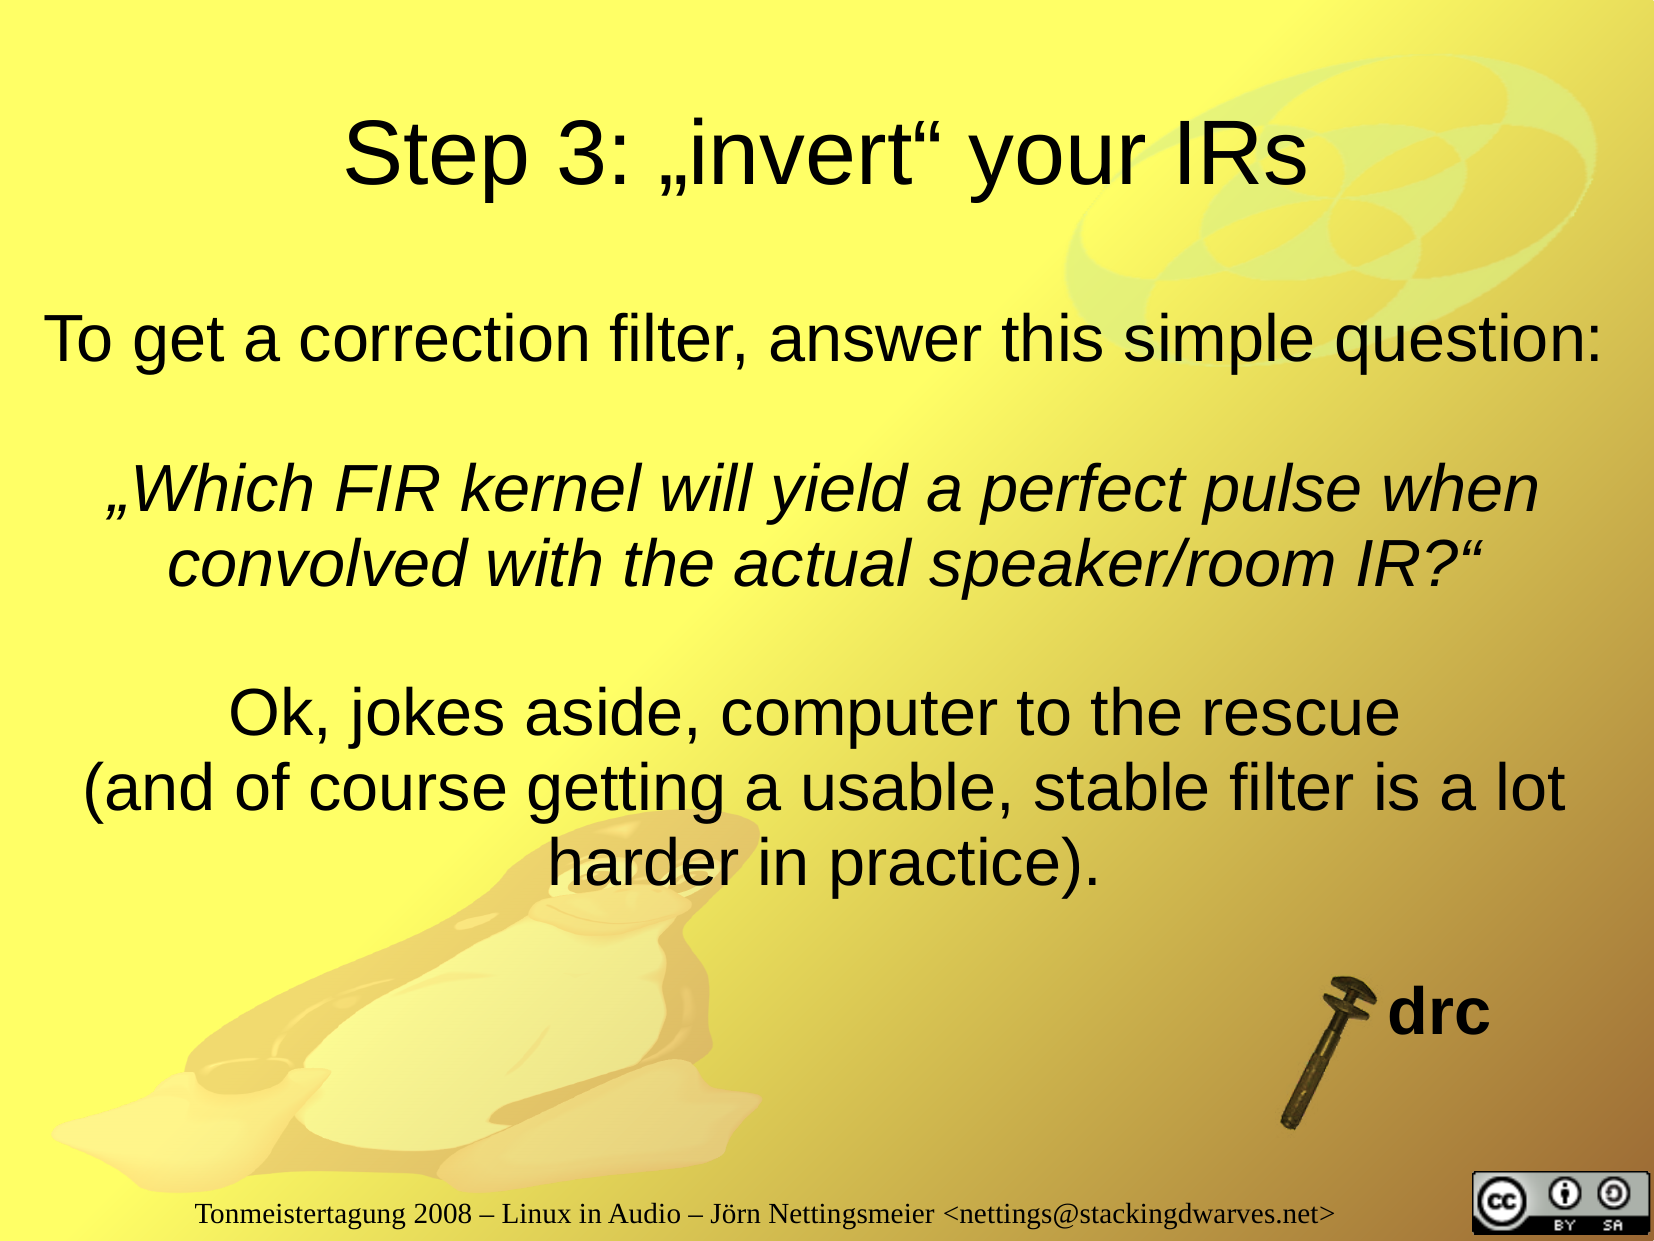

# Step 3: „invert“ your IRs
To get a correction filter, answer this simple question:
„Which FIR kernel will yield a perfect pulse when convolved with the actual speaker/room IR?“
Ok, jokes aside, computer to the rescue
(and of course getting a usable, stable filter is a lot harder in practice).
 drc